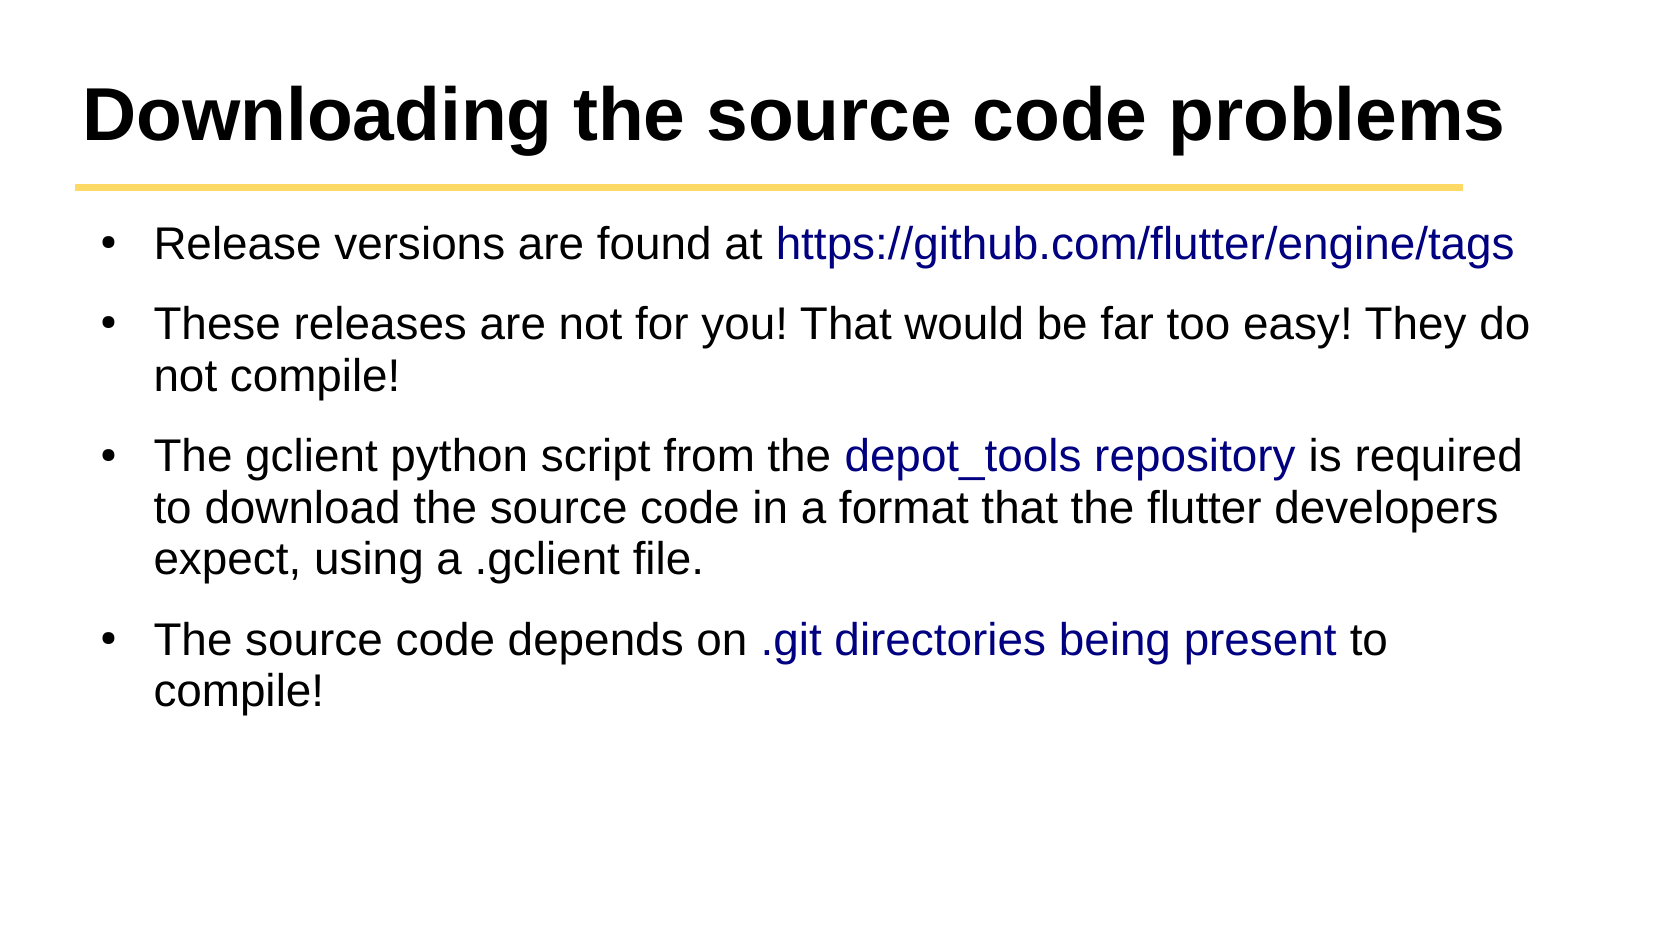

# Downloading the source code problems
Release versions are found at https://github.com/flutter/engine/tags
These releases are not for you! That would be far too easy! They do not compile!
The gclient python script from the depot_tools repository is required to download the source code in a format that the flutter developers expect, using a .gclient file.
The source code depends on .git directories being present to compile!